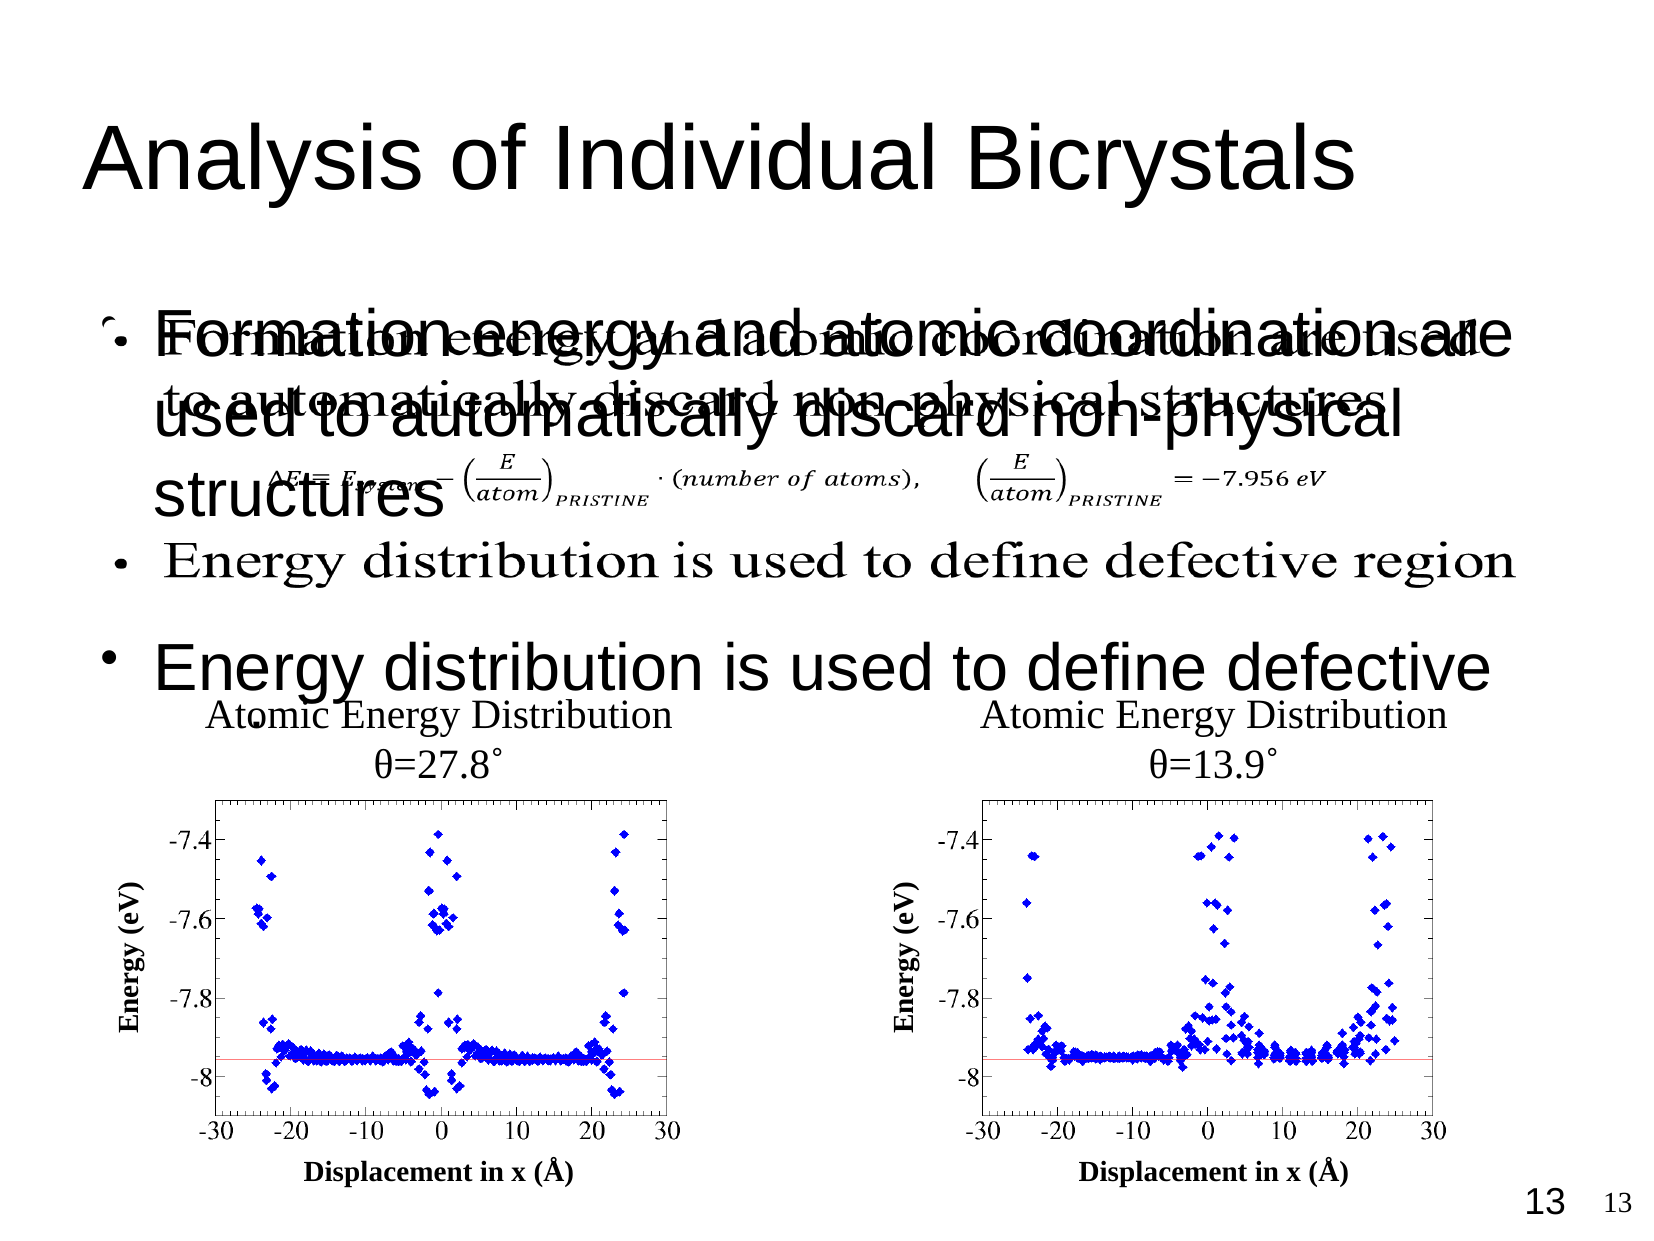

# Analysis of Individual Bicrystals
Formation energy and atomic coordination are used to automatically discard non-physical structures
Energy distribution is used to define defective region
Atomic Energy Distribution
θ=27.8˚
Atomic Energy Distribution
θ=13.9˚
Energy (eV)
Energy (eV)
Displacement in x (Å)
Displacement in x (Å)